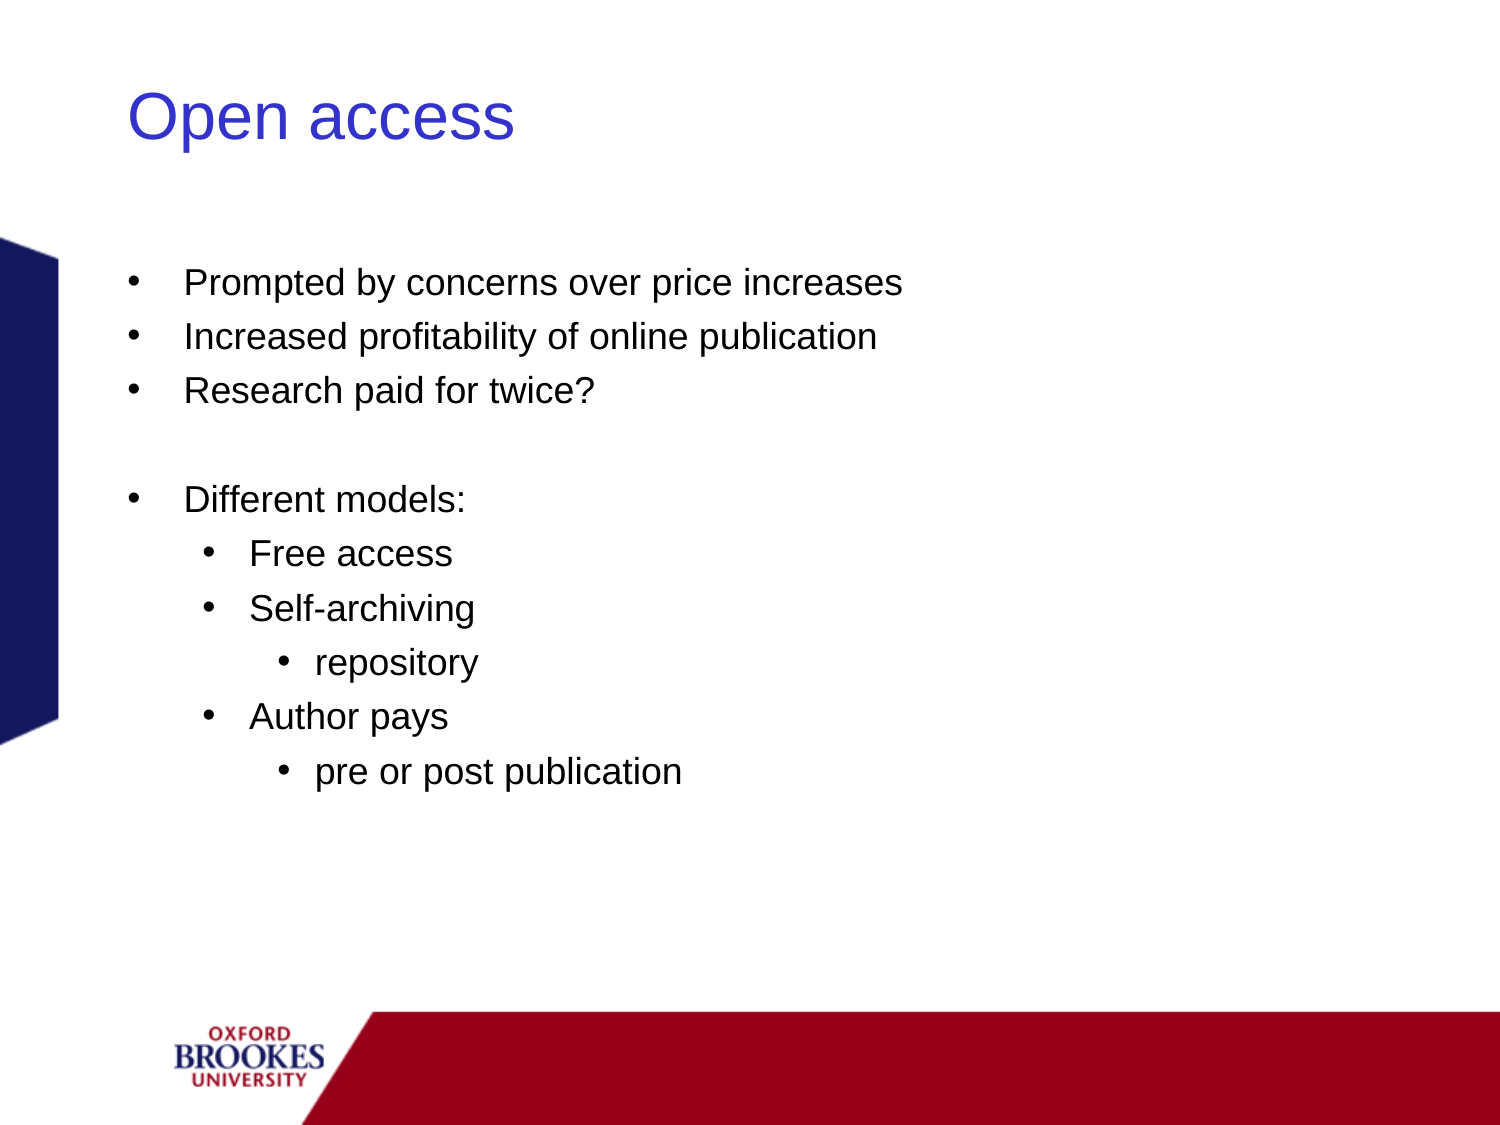

# Open access
Prompted by concerns over price increases
Increased profitability of online publication
Research paid for twice?
Different models:
Free access
Self-archiving
repository
Author pays
pre or post publication